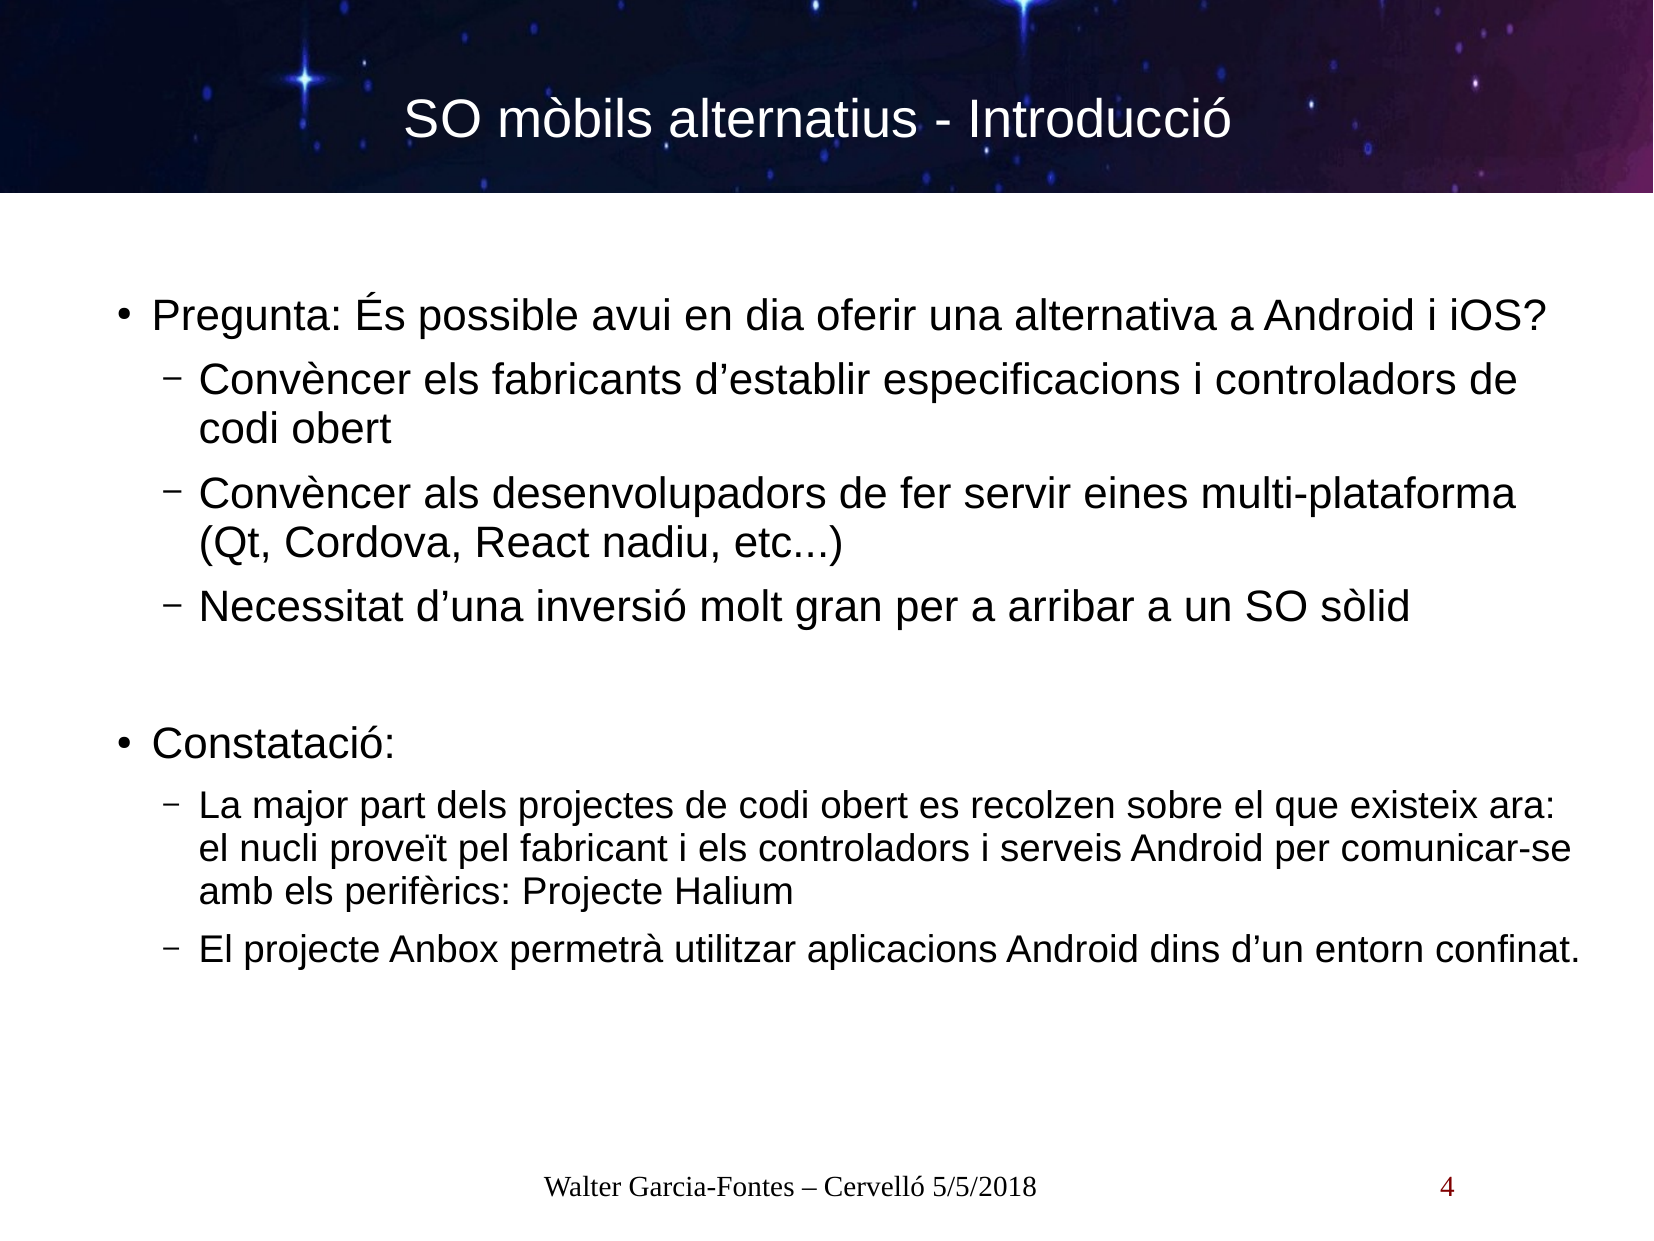

# SO mòbils alternatius - Introducció
Pregunta: És possible avui en dia oferir una alternativa a Android i iOS?
Convèncer els fabricants d’establir especificacions i controladors de codi obert
Convèncer als desenvolupadors de fer servir eines multi-plataforma (Qt, Cordova, React nadiu, etc...)
Necessitat d’una inversió molt gran per a arribar a un SO sòlid
Constatació:
La major part dels projectes de codi obert es recolzen sobre el que existeix ara: el nucli proveït pel fabricant i els controladors i serveis Android per comunicar-se amb els perifèrics: Projecte Halium
El projecte Anbox permetrà utilitzar aplicacions Android dins d’un entorn confinat.
Walter Garcia-Fontes - Cervelló - 5/05/2018
4